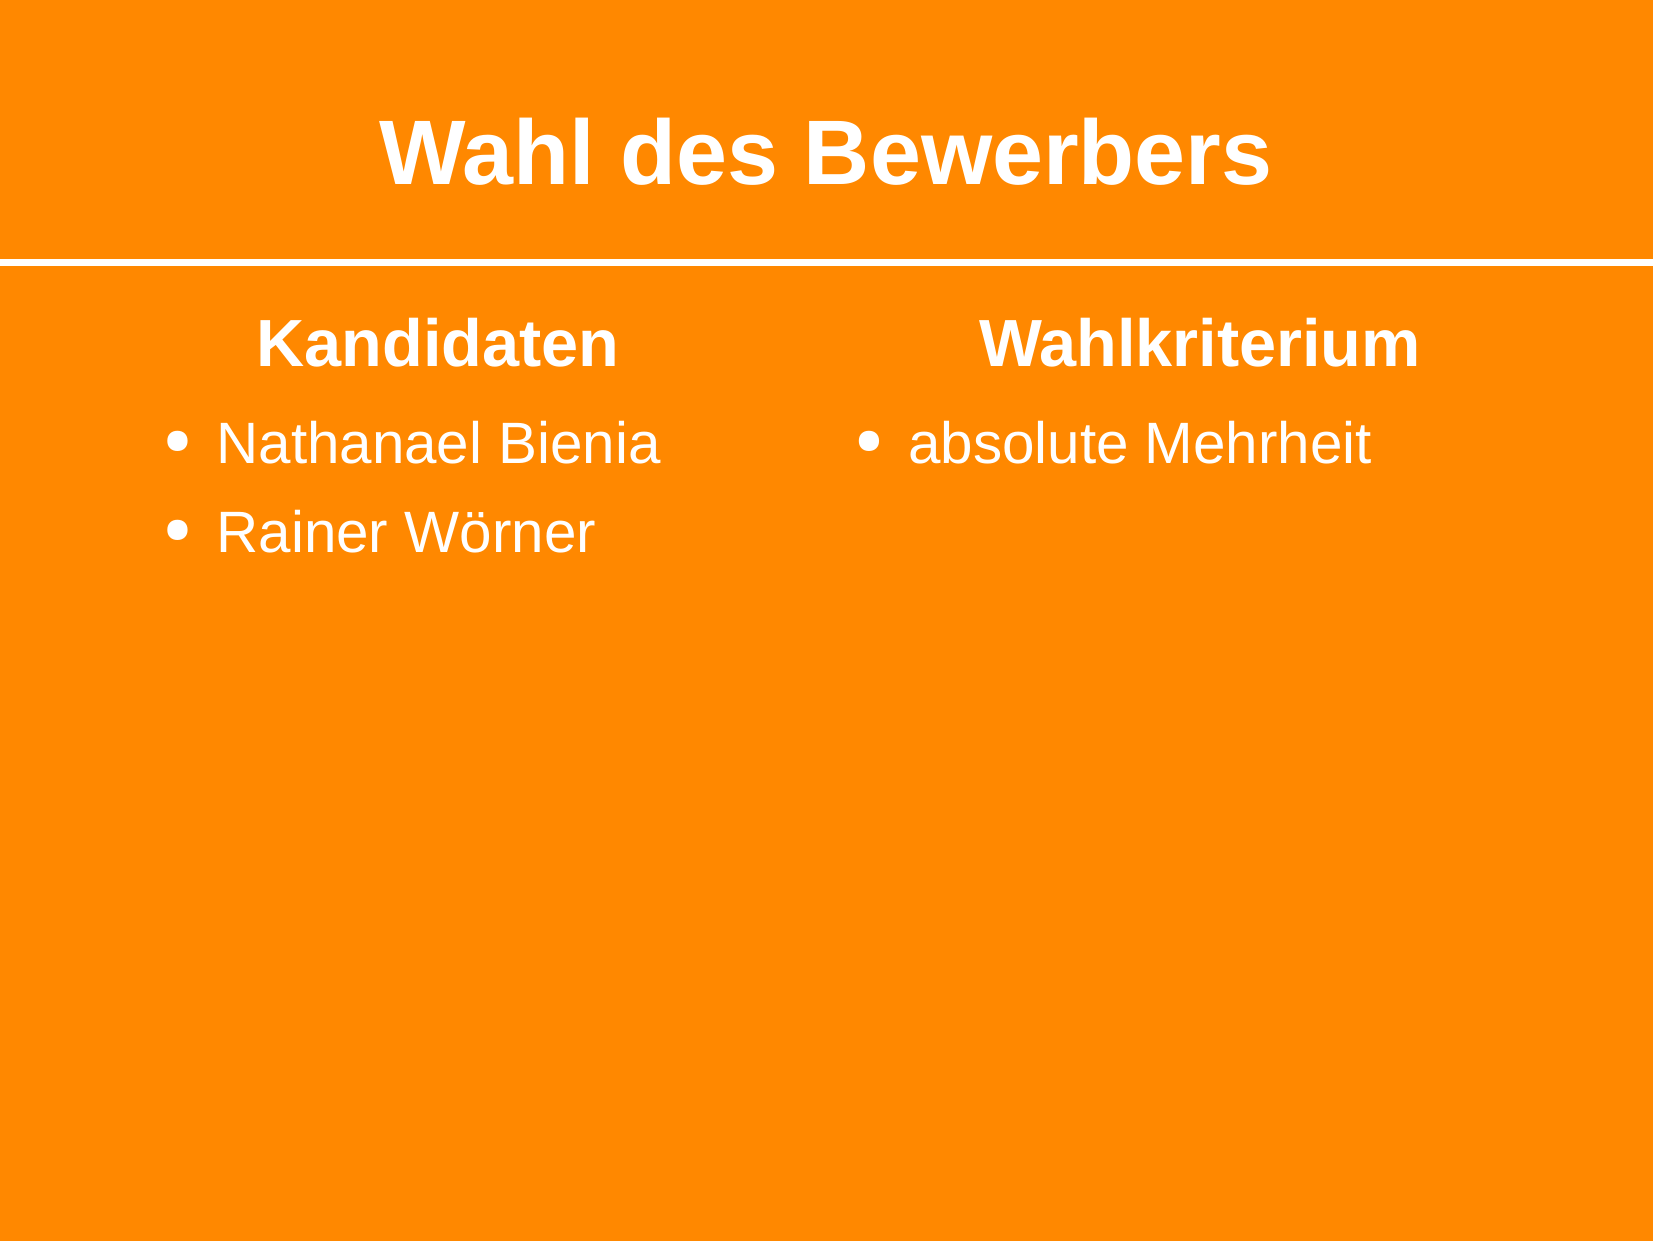

# Wahl des Bewerbers
Kandidaten
Nathanael Bienia
Rainer Wörner
Wahlkriterium
absolute Mehrheit